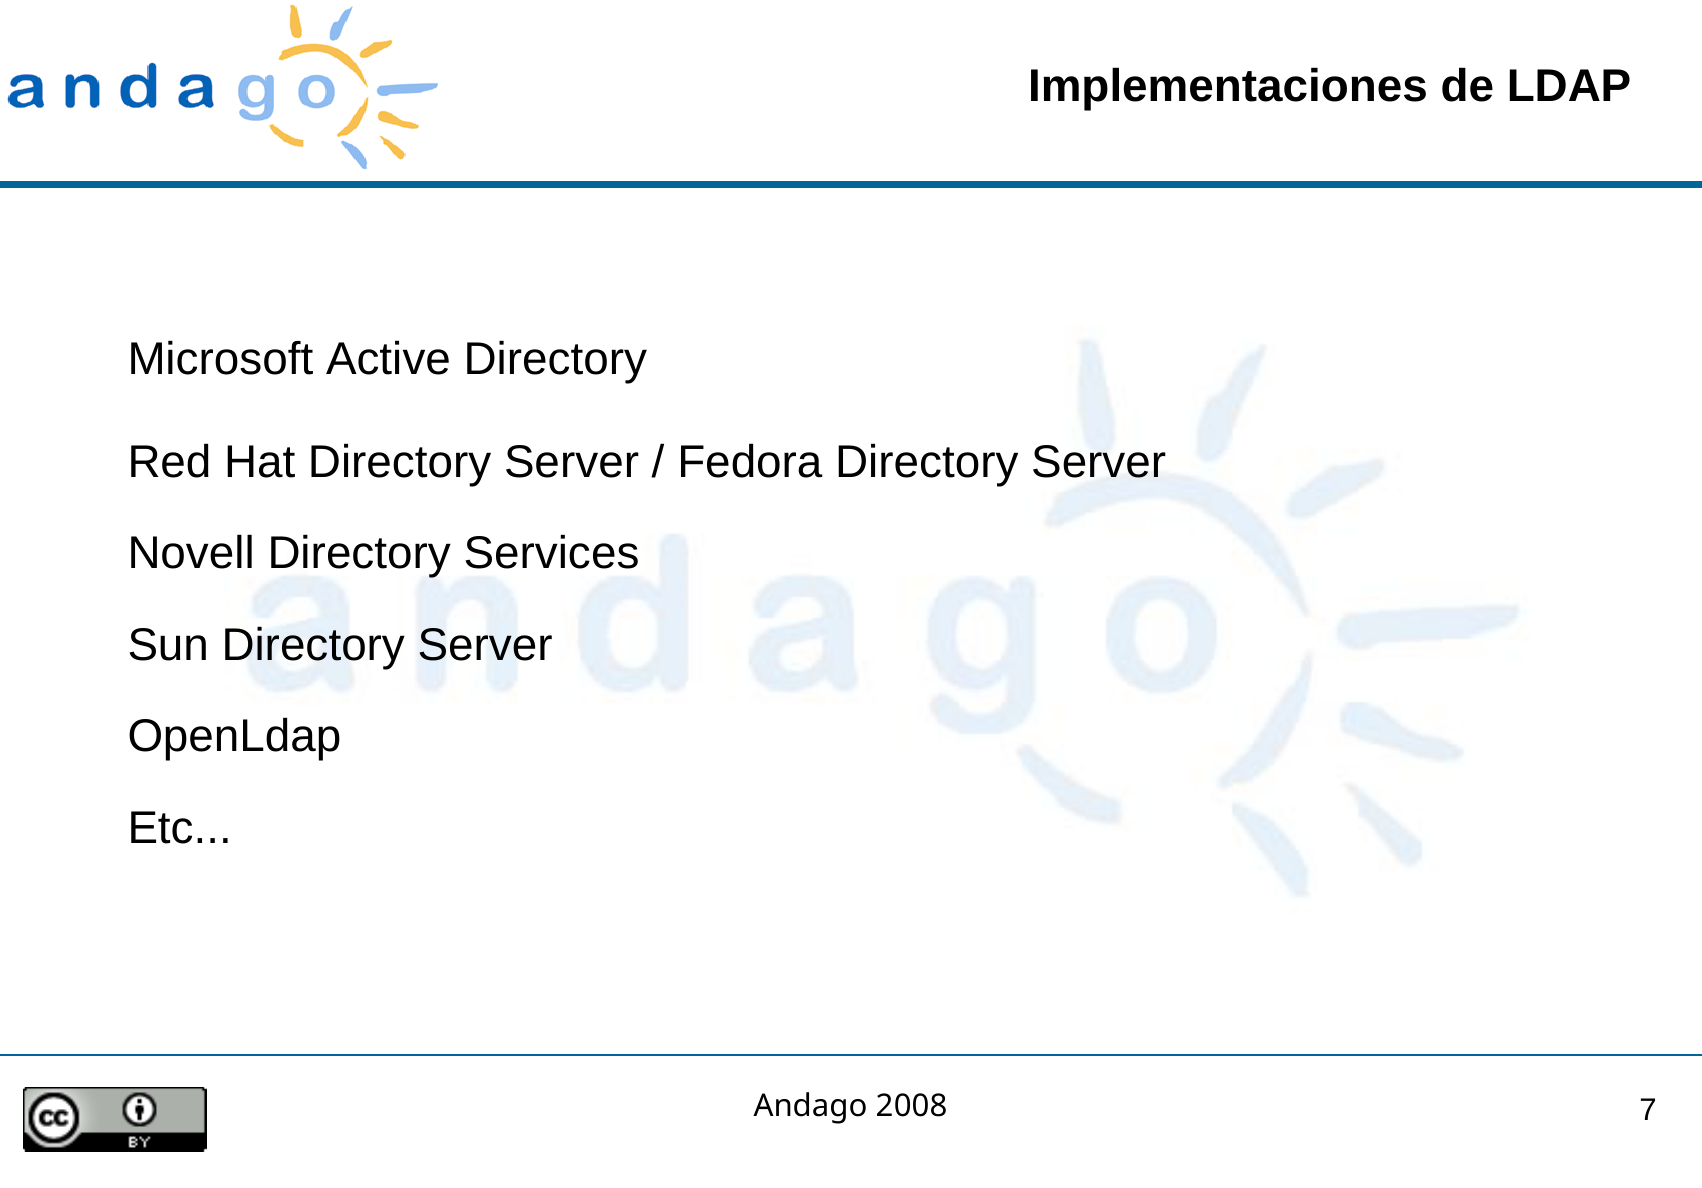

# Implementaciones de LDAP
Microsoft Active Directory
Red Hat Directory Server / Fedora Directory Server
Novell Directory Services
Sun Directory Server
OpenLdap
Etc...